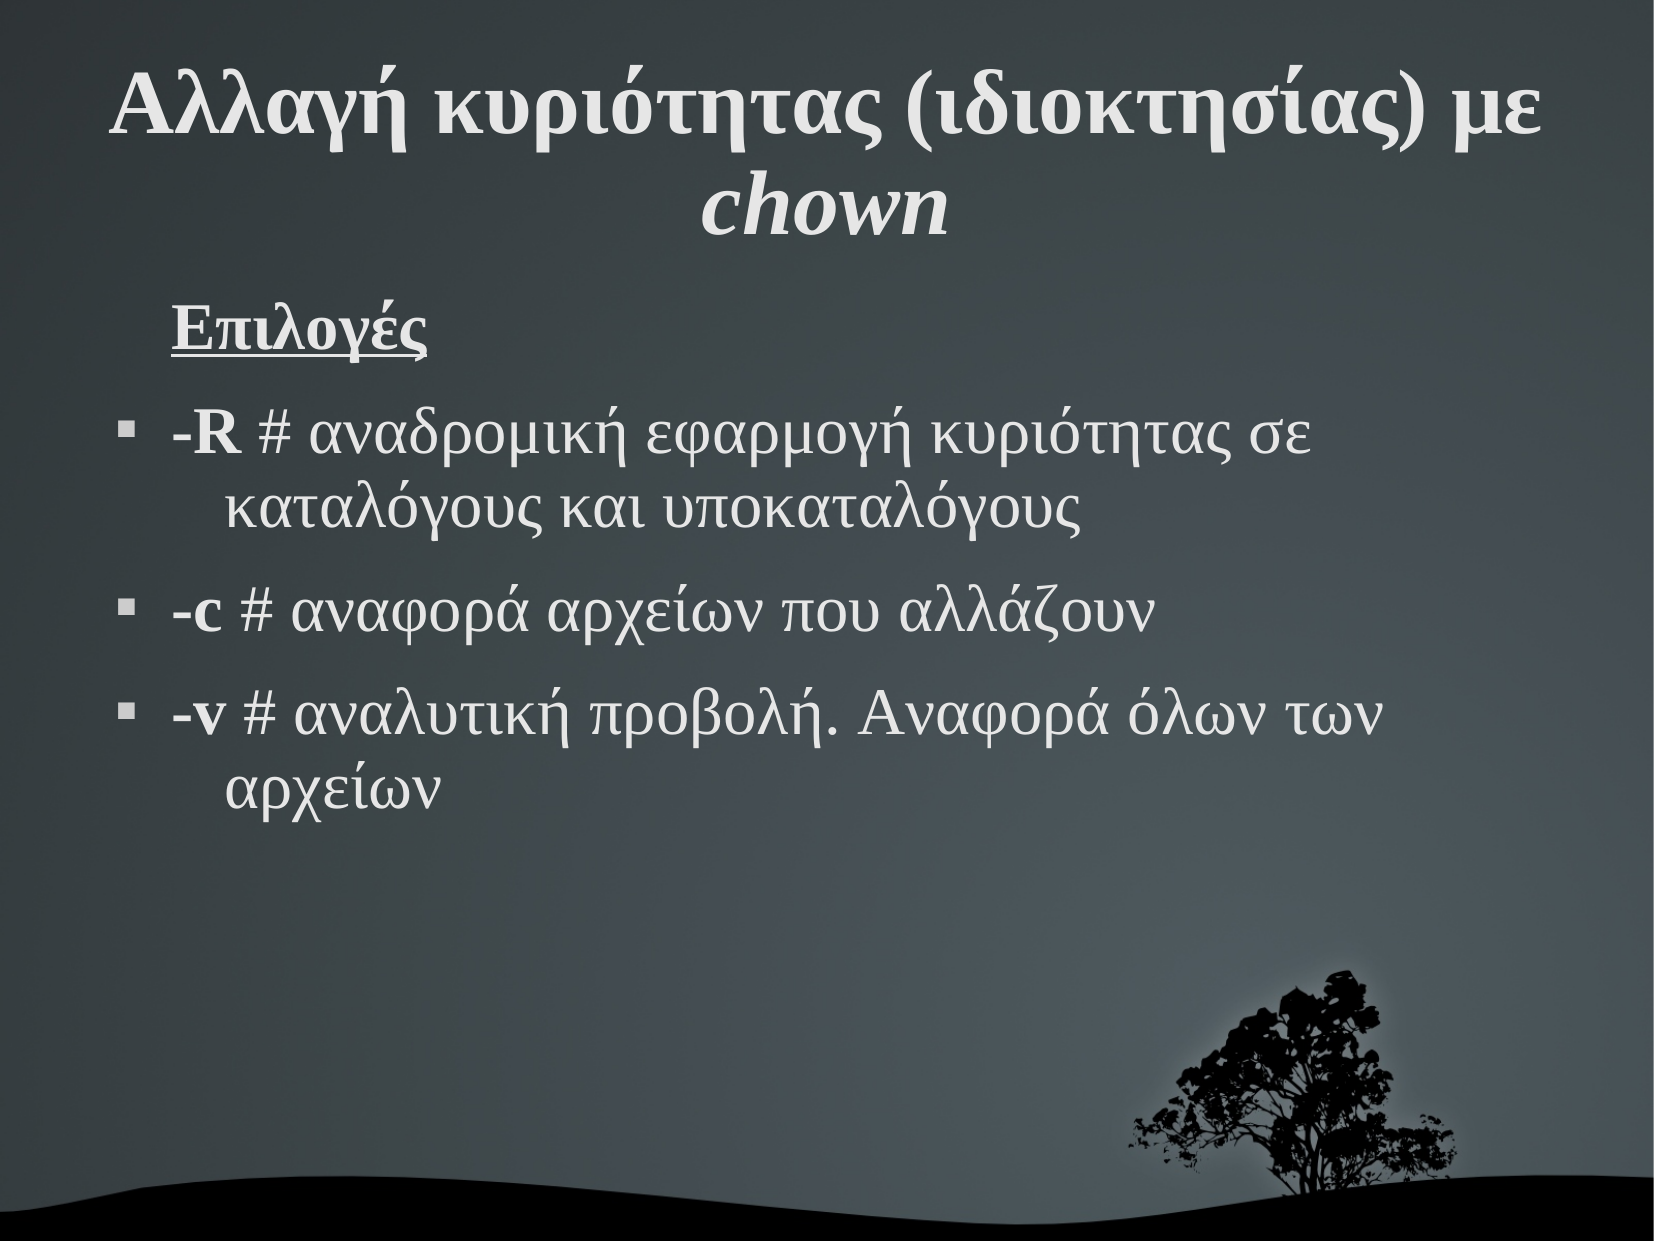

Αλλαγή κυριότητας (ιδιοκτησίας) με chown
# Επιλογές
-R # αναδρομική εφαρμογή κυριότητας σε καταλόγους και υποκαταλόγους
-c # αναφορά αρχείων που αλλάζουν
-v # αναλυτική προβολή. Αναφορά όλων των αρχείων